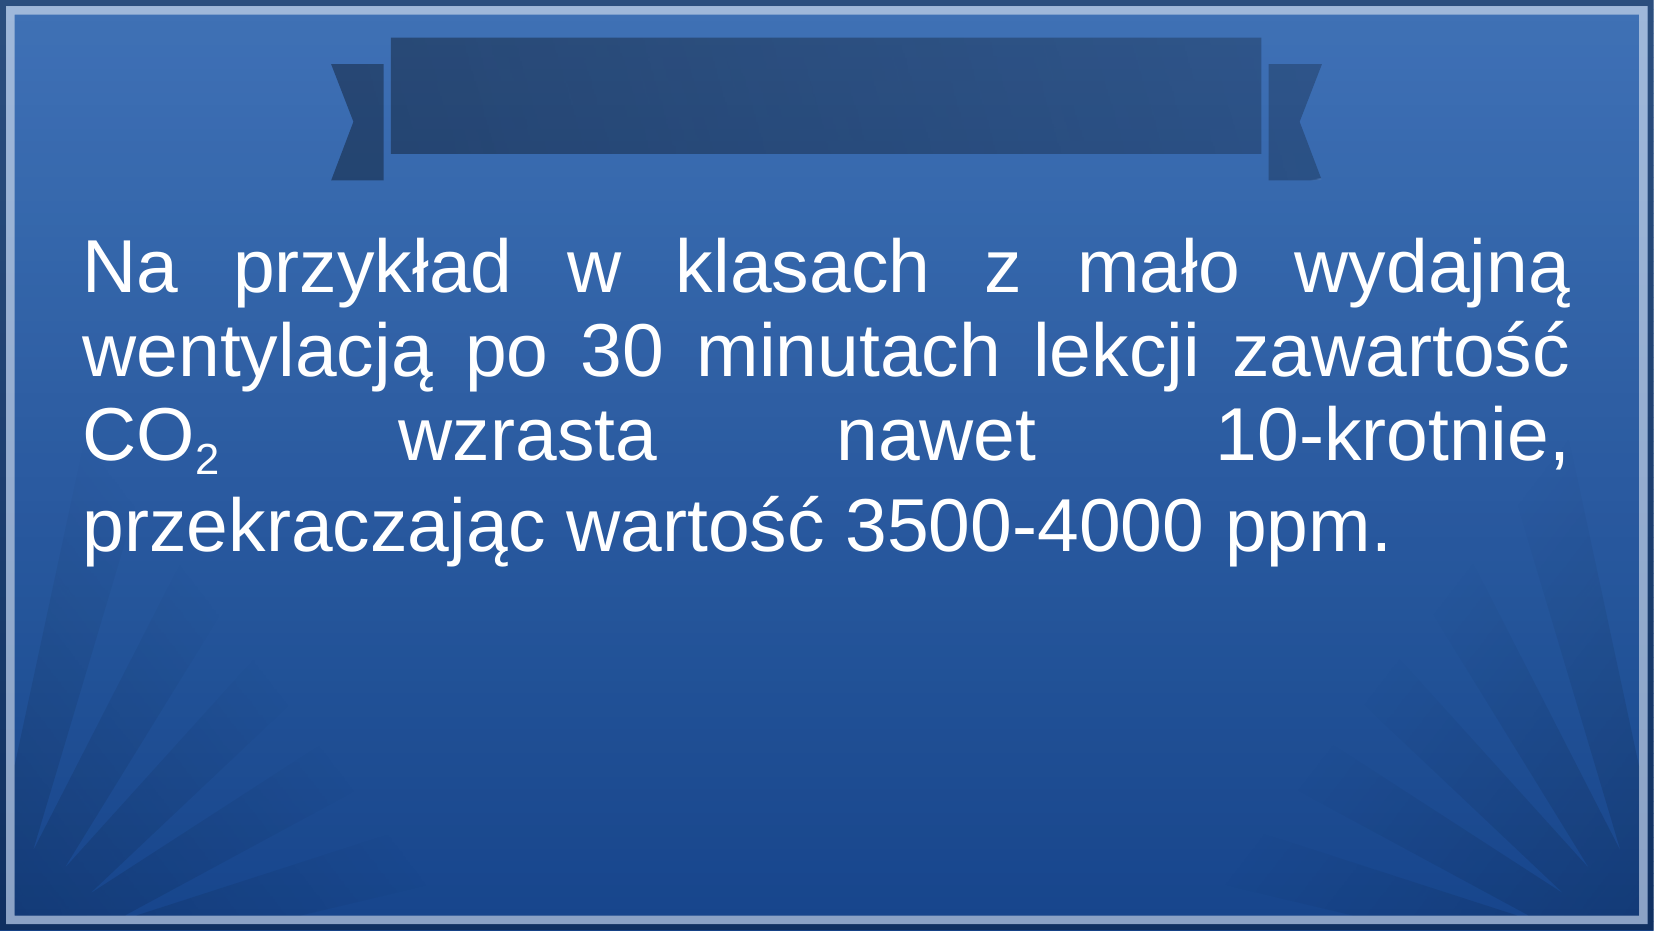

#
Na przykład w klasach z mało wydajną wentylacją po 30 minutach lekcji zawartość CO2 wzrasta nawet 10-krotnie, przekraczając wartość 3500-4000 ppm.